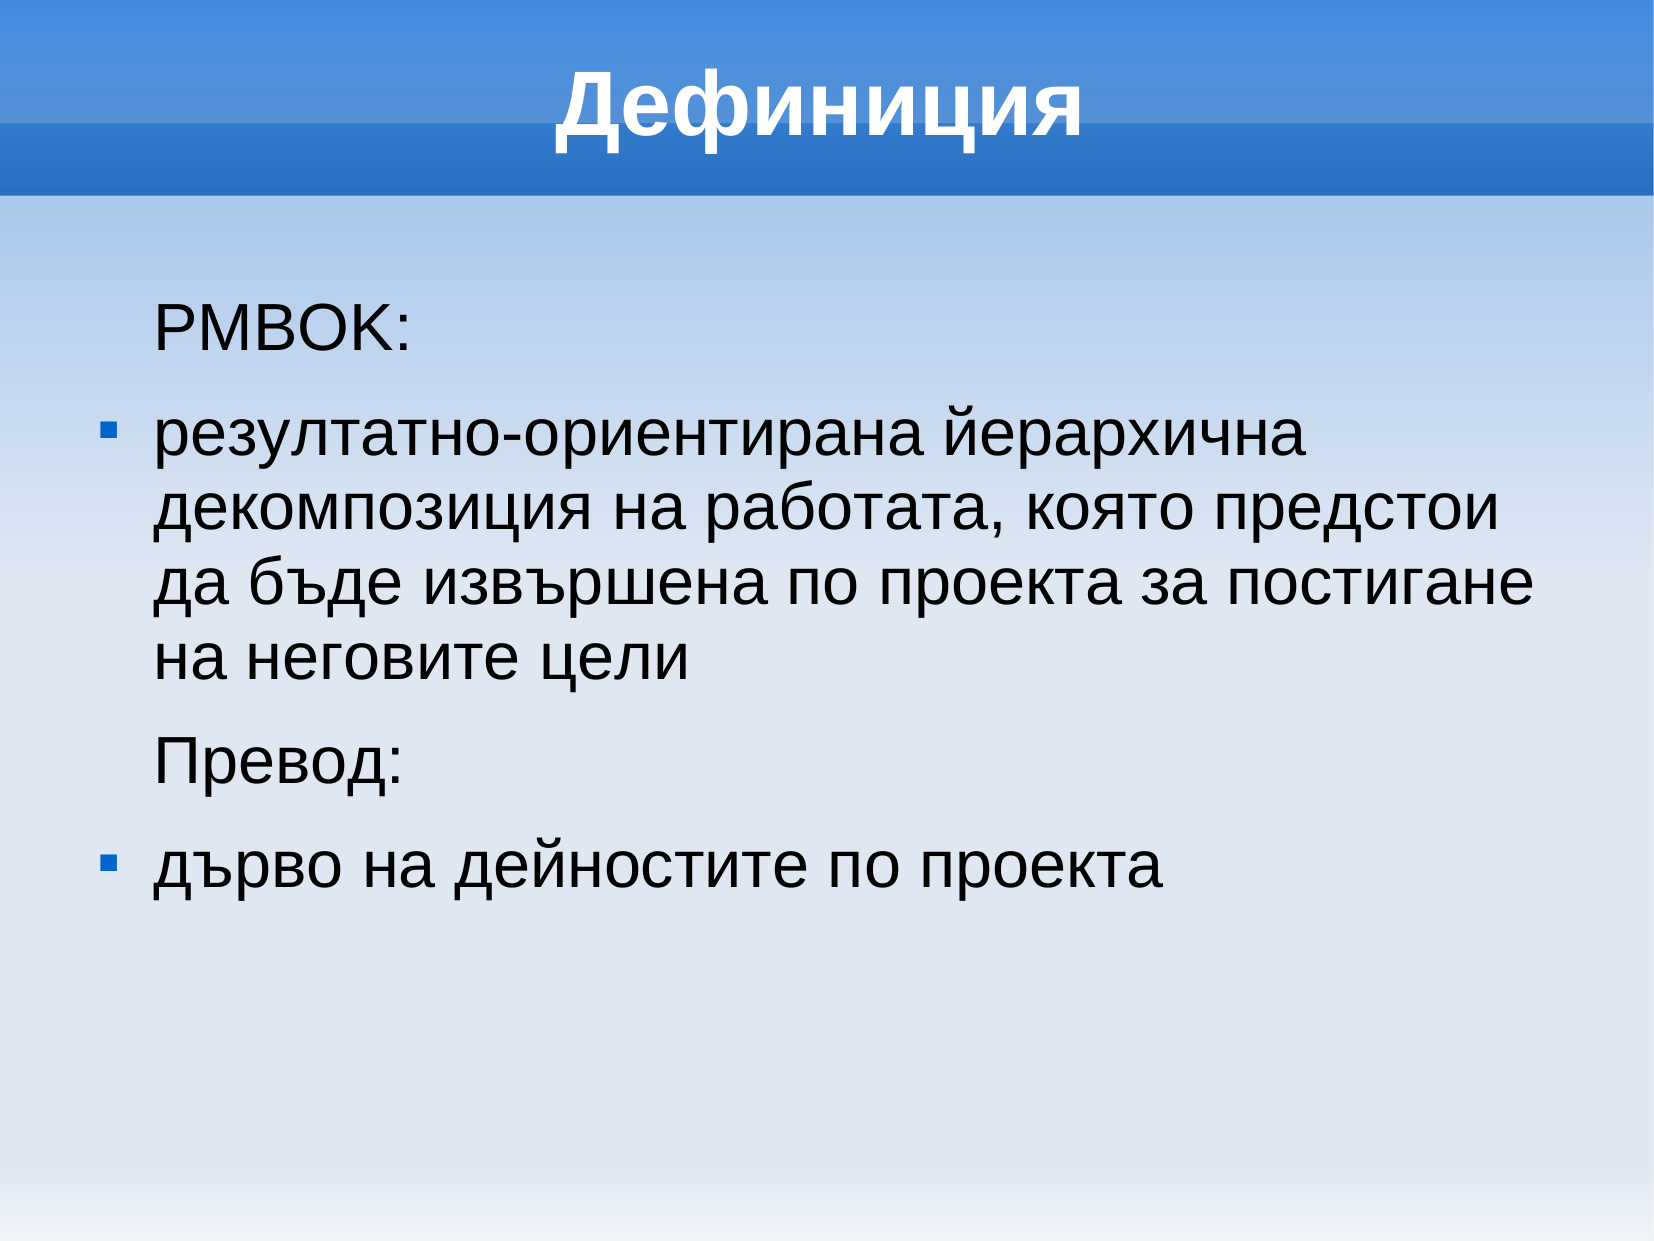

# Дефиниция
PMBOK:
резултатно-ориентирана йерархична декомпозиция на работата, която предстои да бъде извършена по проекта за постигане на неговите цели
Превод:
дърво на дейностите по проекта